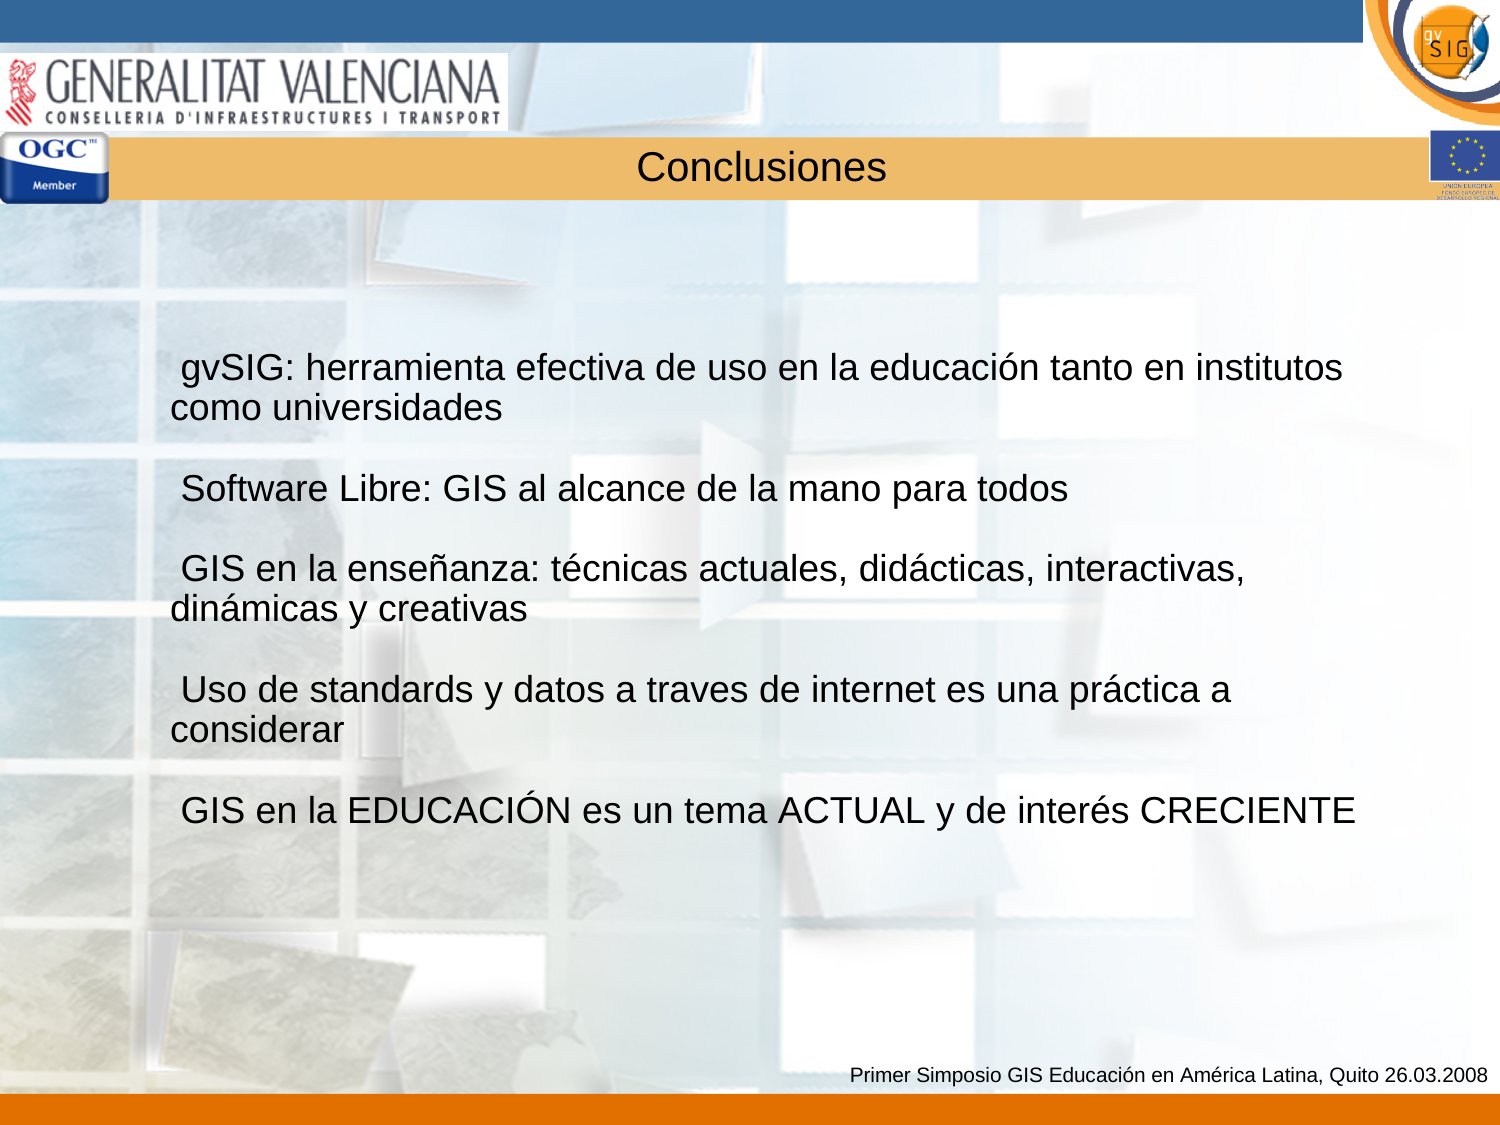

Conclusiones
 gvSIG: herramienta efectiva de uso en la educación tanto en institutos como universidades
 Software Libre: GIS al alcance de la mano para todos
 GIS en la enseñanza: técnicas actuales, didácticas, interactivas, dinámicas y creativas
 Uso de standards y datos a traves de internet es una práctica a considerar
 GIS en la EDUCACIÓN es un tema ACTUAL y de interés CRECIENTE